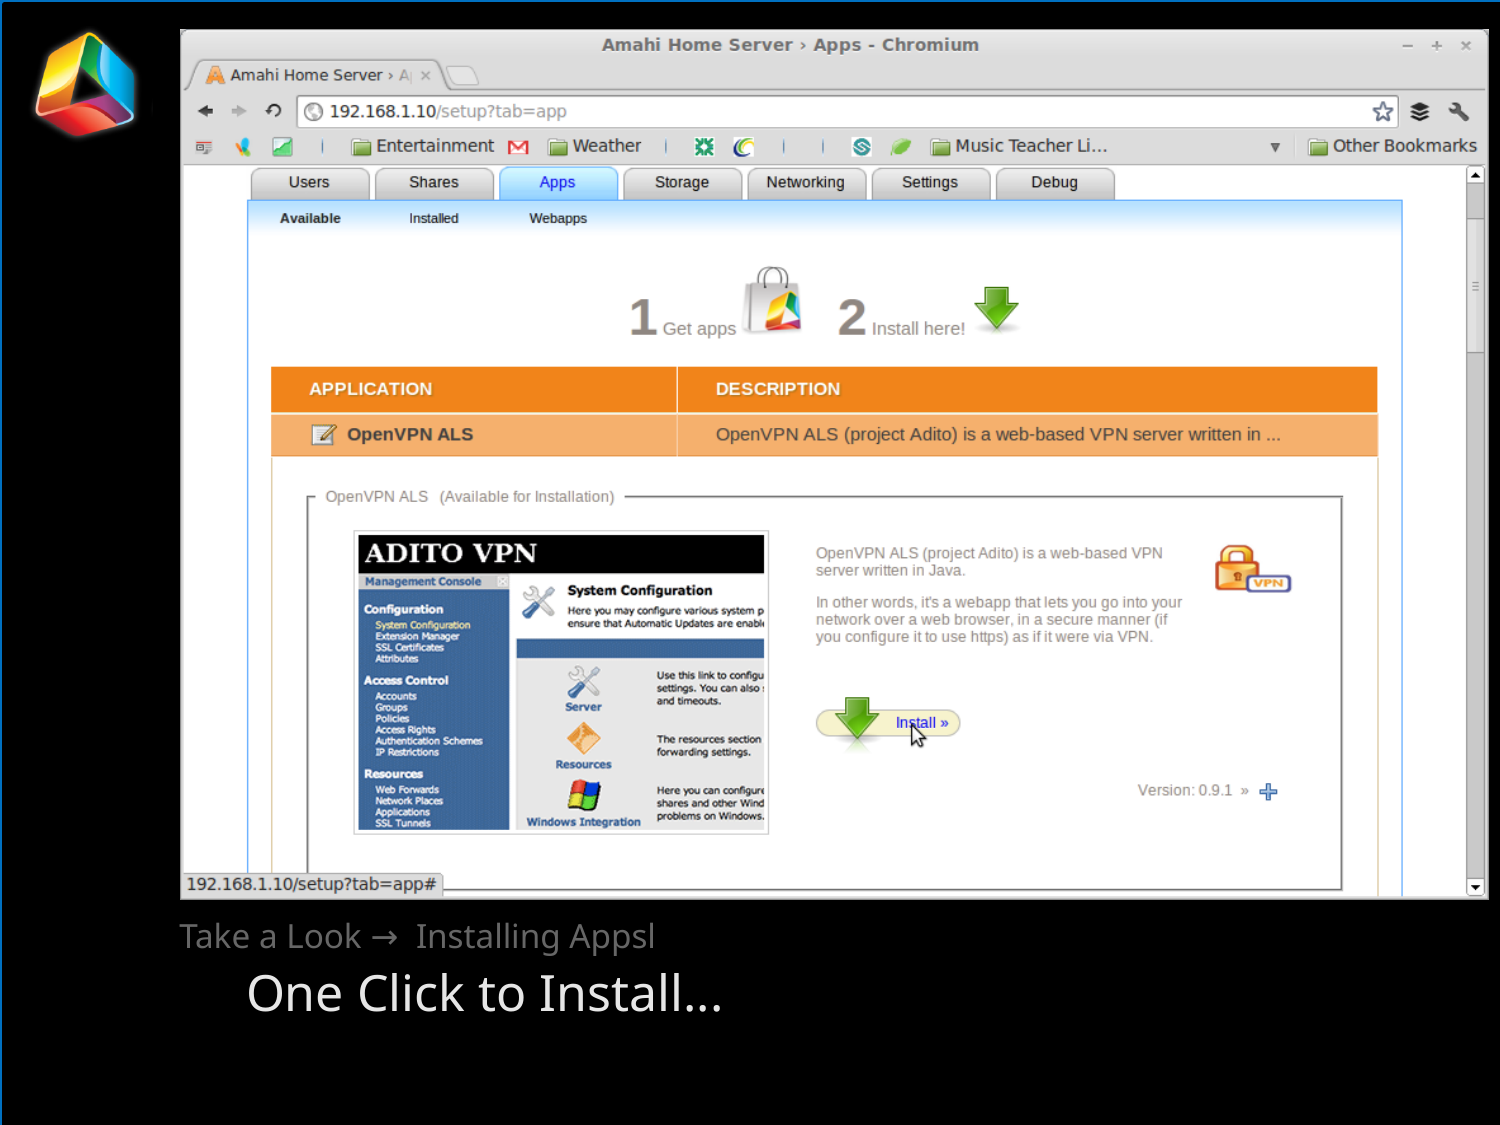

# Installation
 Take a Look → Installing Appsl
	One Click to Install...